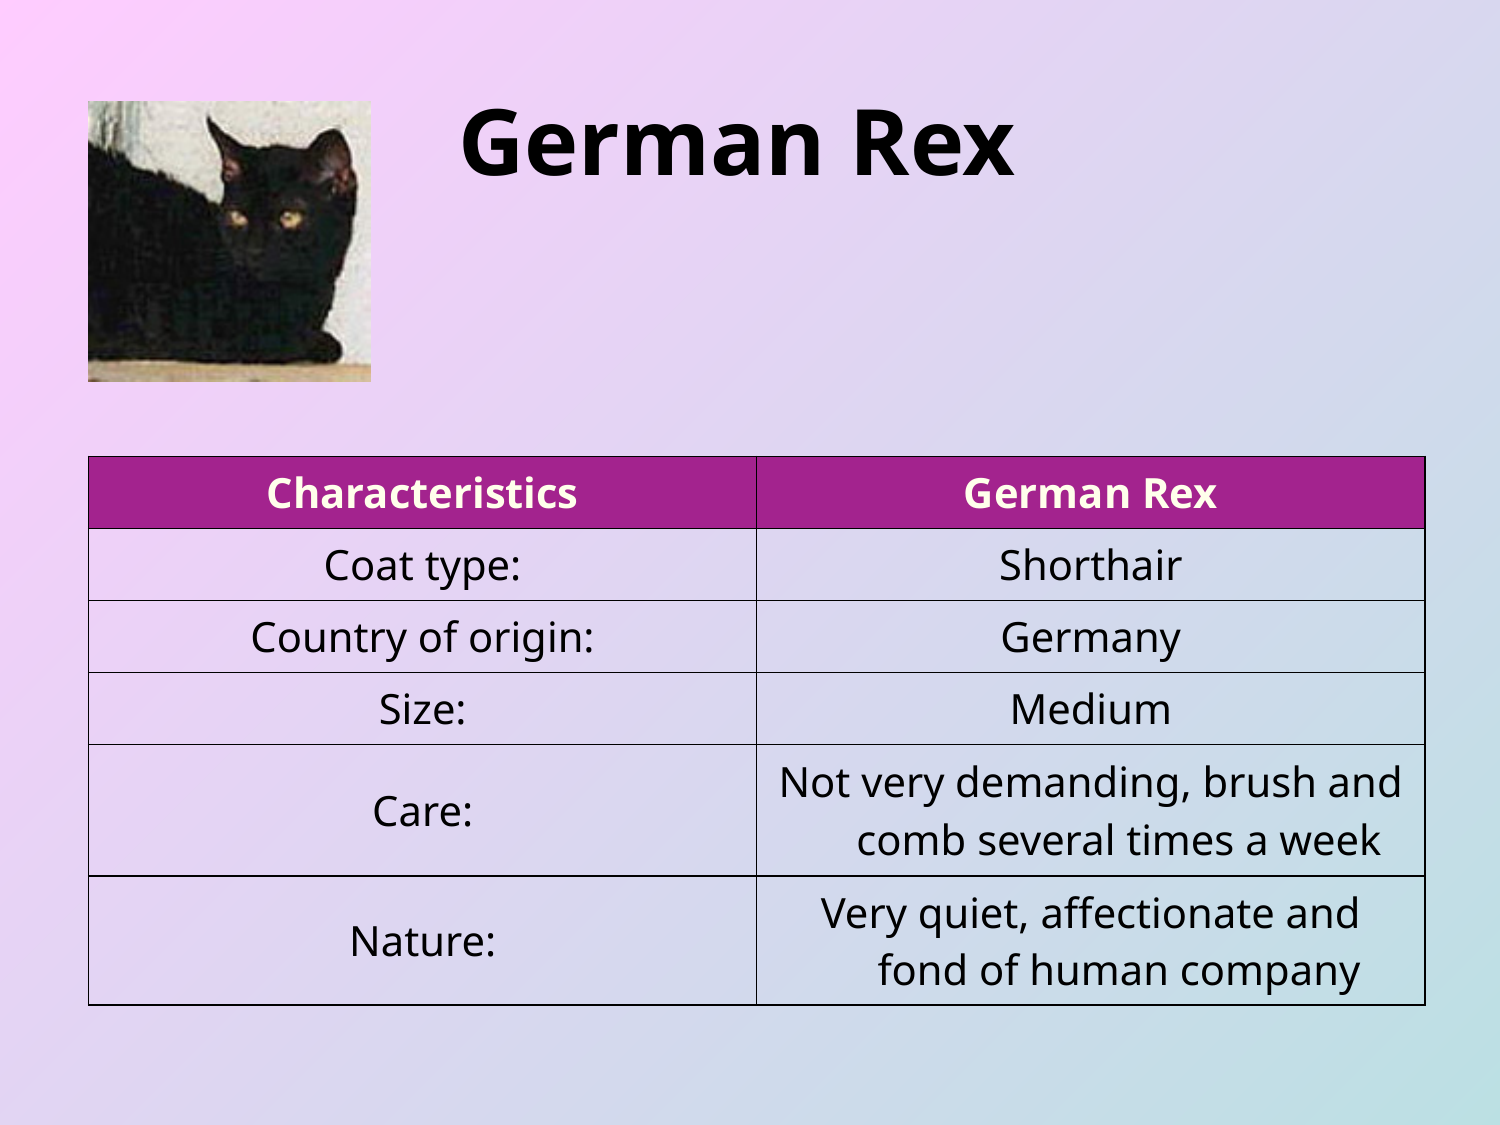

# German Rex
| Characteristics | German Rex |
| --- | --- |
| Coat type: | Shorthair |
| Country of origin: | Germany |
| Size: | Medium |
| Care: | Not very demanding, brush and comb several times a week |
| Nature: | Very quiet, affectionate and fond of human company |